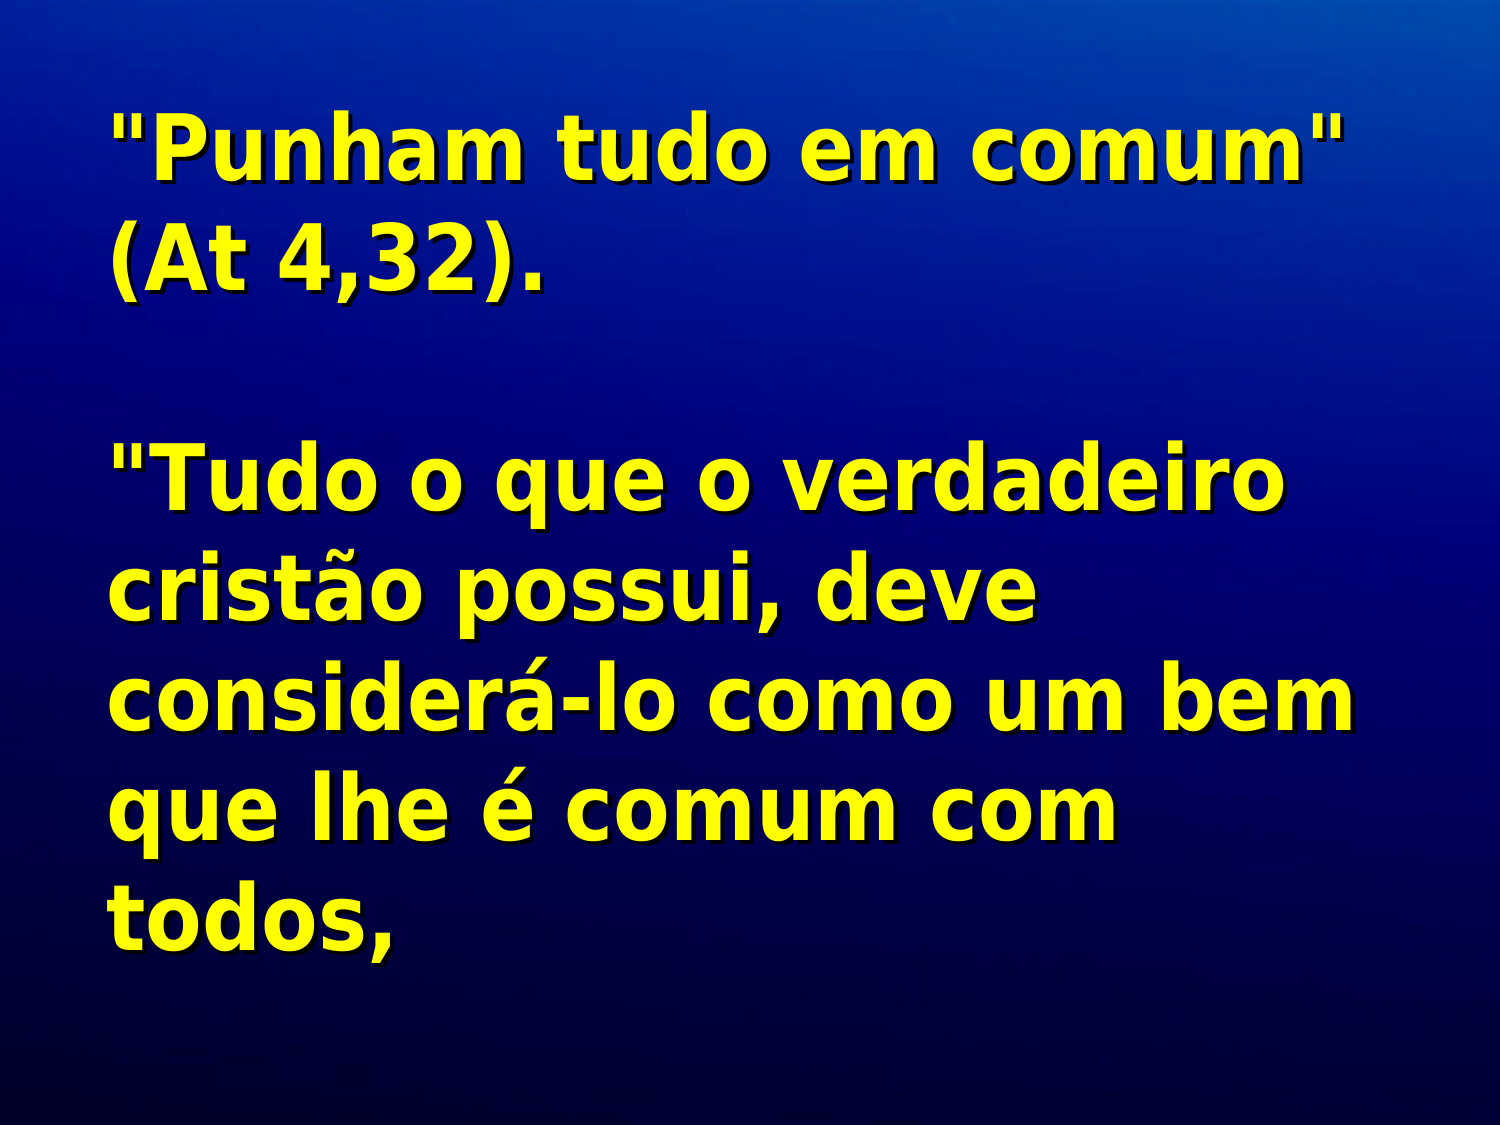

"Punham tudo em comum" (At 4,32).
"Tudo o que o verdadeiro cristão possui, deve considerá-lo como um bem que lhe é comum com todos,